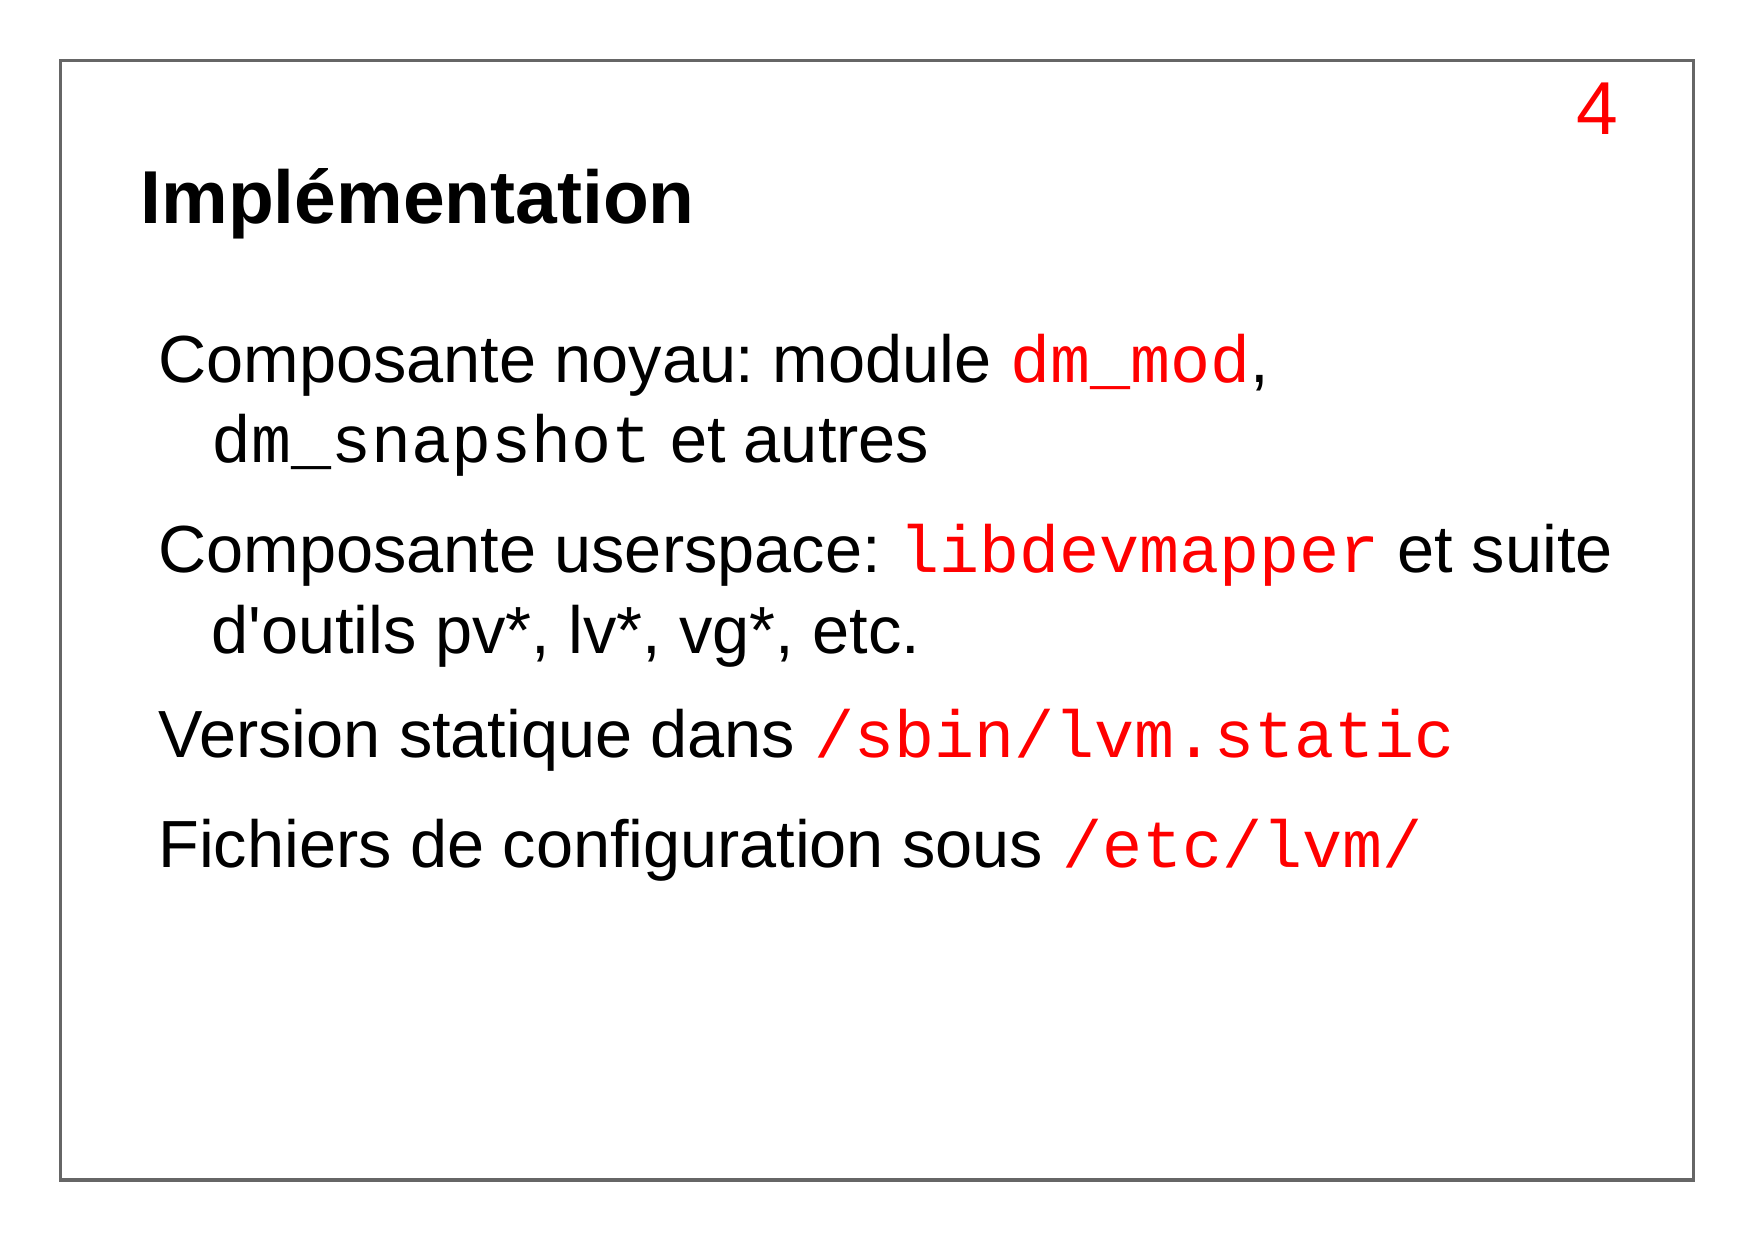

# Implémentation
Composante noyau: module dm_mod, dm_snapshot et autres
Composante userspace: libdevmapper et suite d'outils pv*, lv*, vg*, etc.
Version statique dans /sbin/lvm.static
Fichiers de configuration sous /etc/lvm/